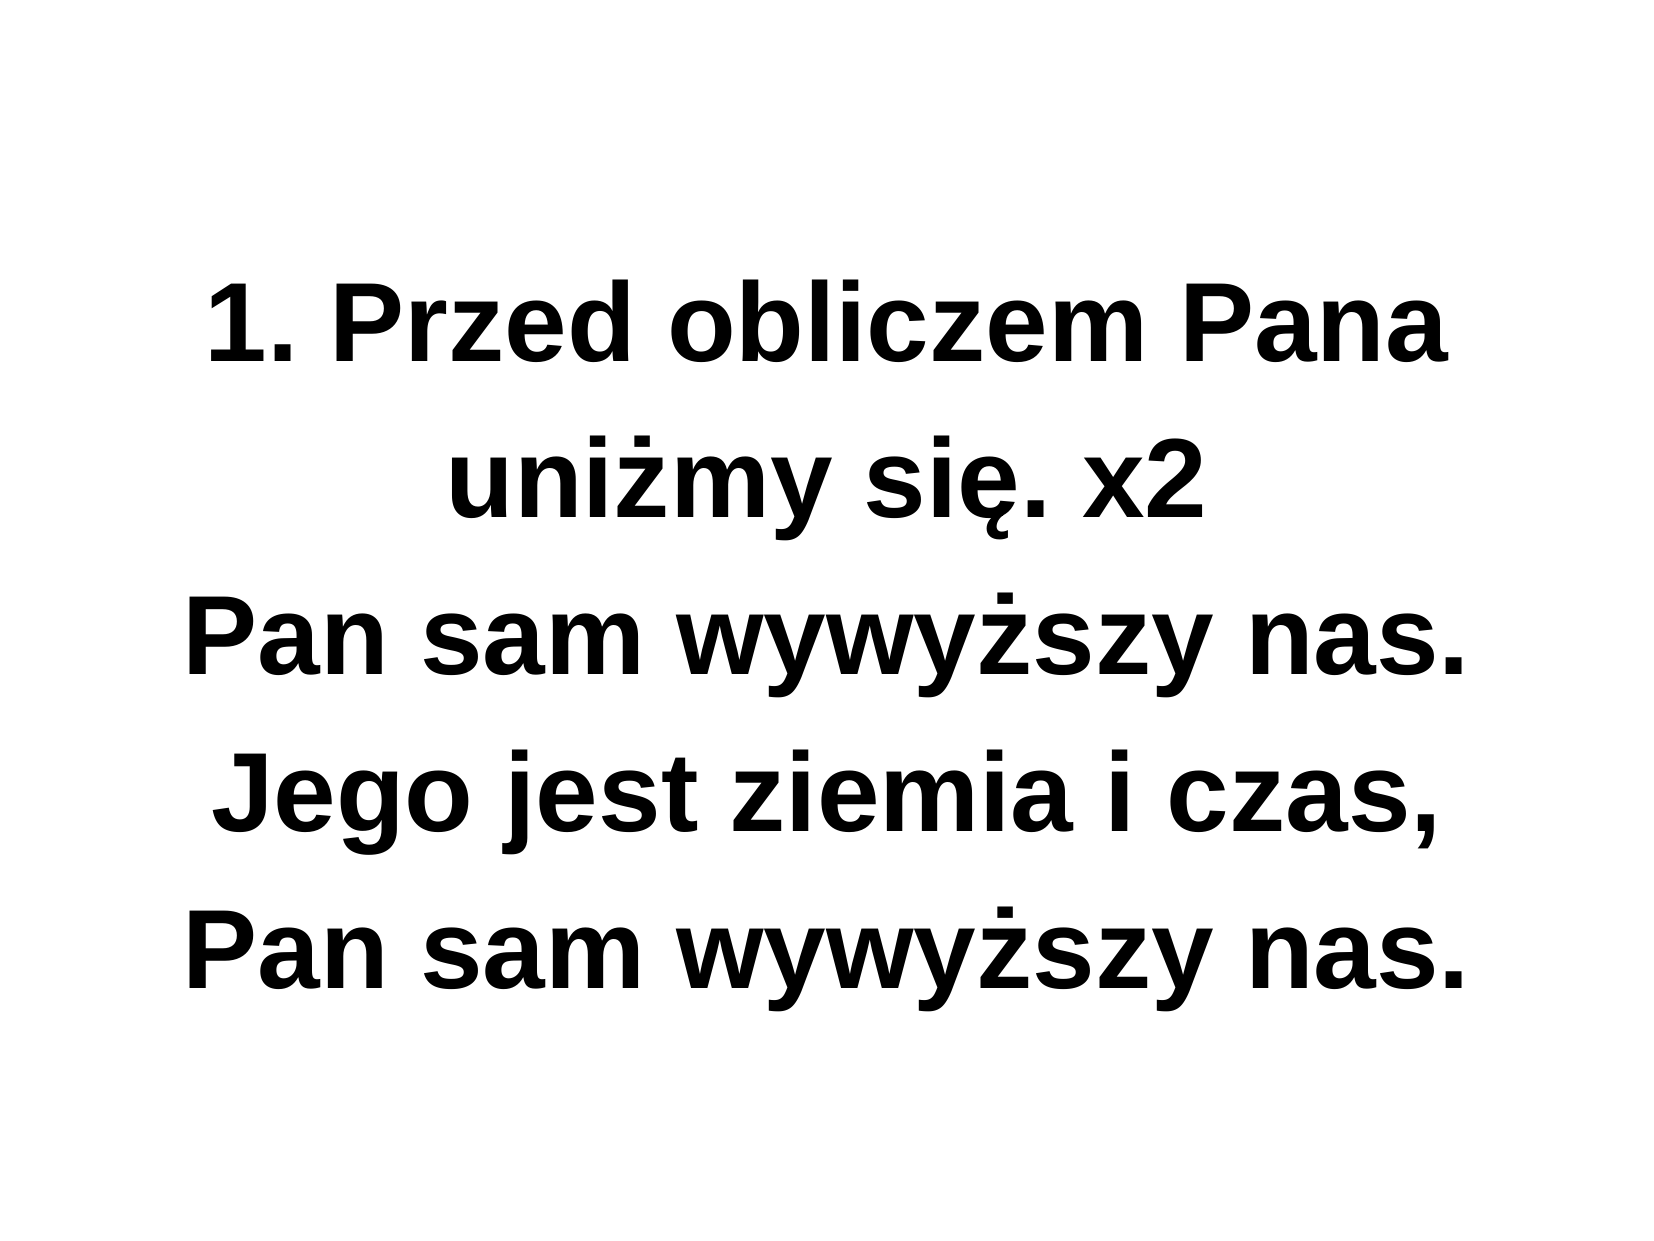

# 1. Przed obliczem Pana uniżmy się. x2
Pan sam wywyższy nas.
Jego jest ziemia i czas,
Pan sam wywyższy nas.